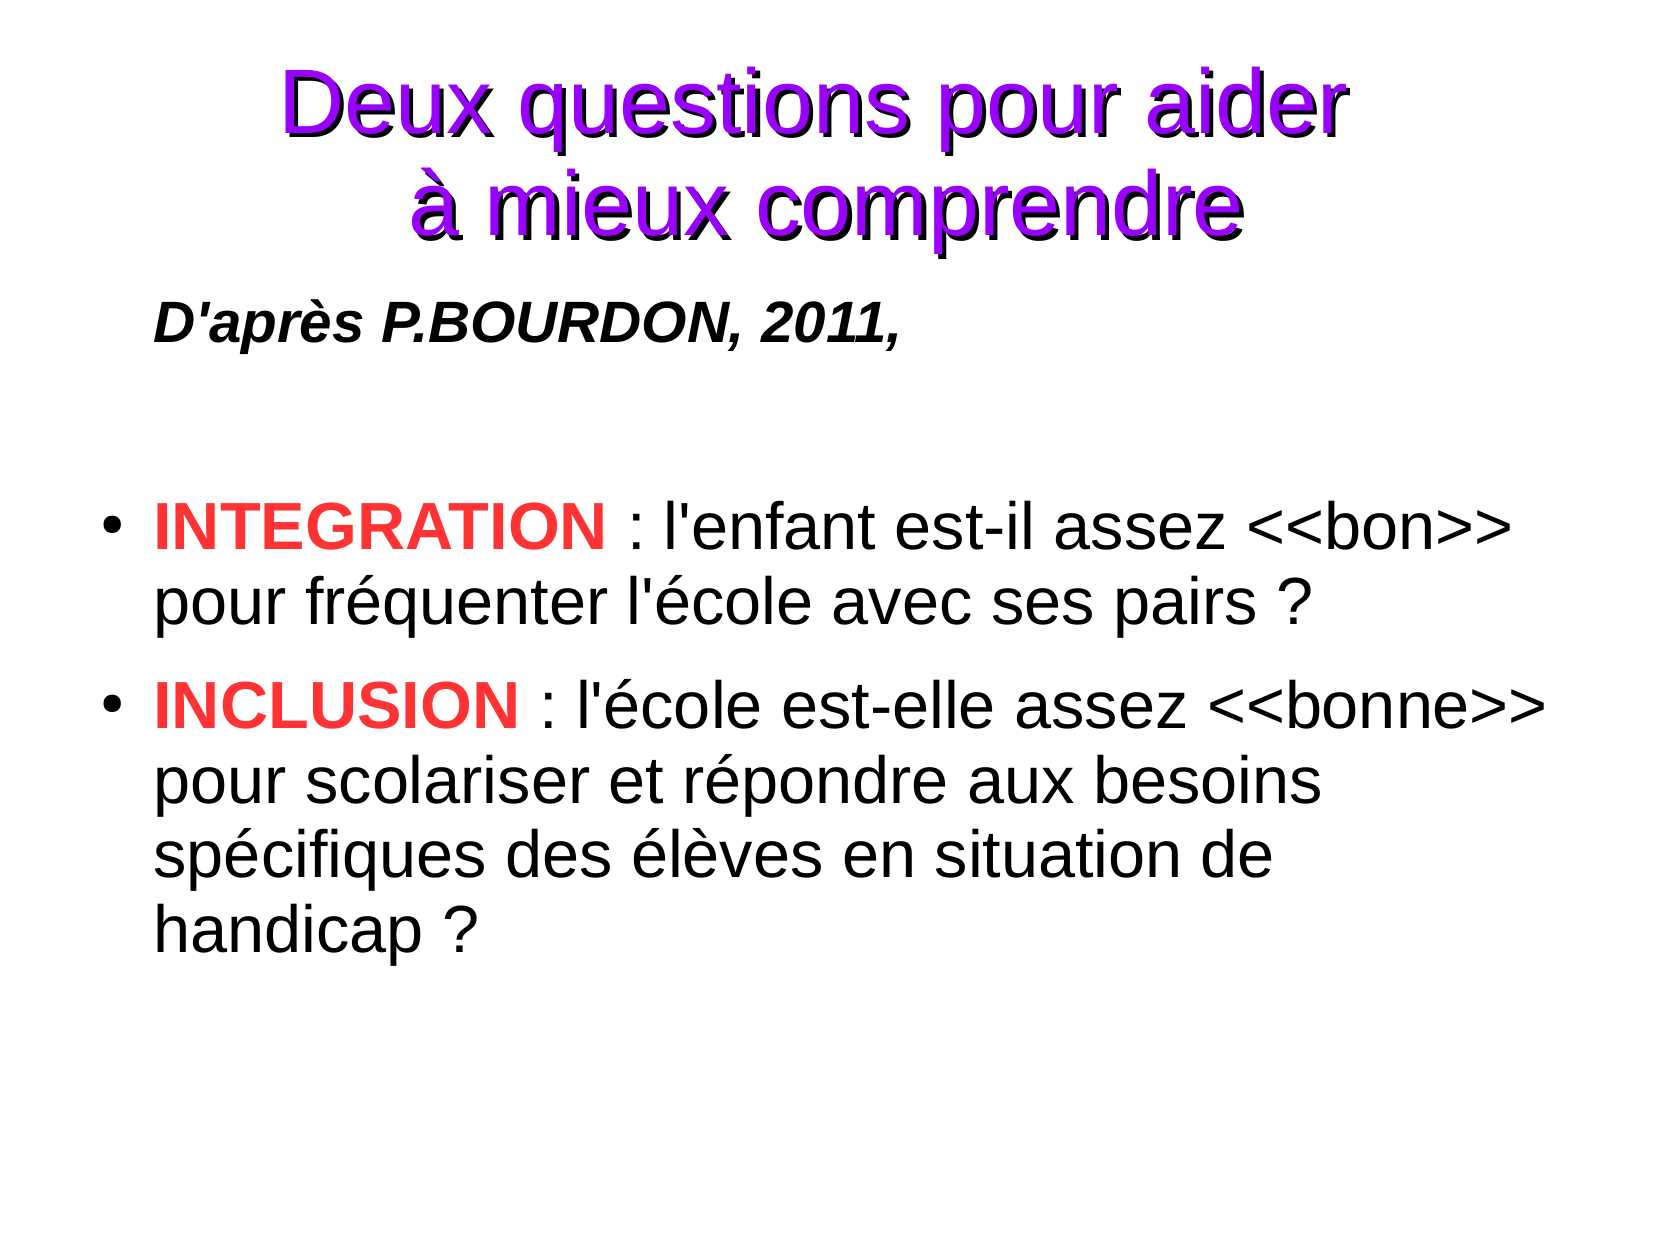

# Deux questions pour aider à mieux comprendre
D'après P.BOURDON, 2011,
INTEGRATION : l'enfant est-il assez <<bon>> pour fréquenter l'école avec ses pairs ?
INCLUSION : l'école est-elle assez <<bonne>> pour scolariser et répondre aux besoins spécifiques des élèves en situation de handicap ?